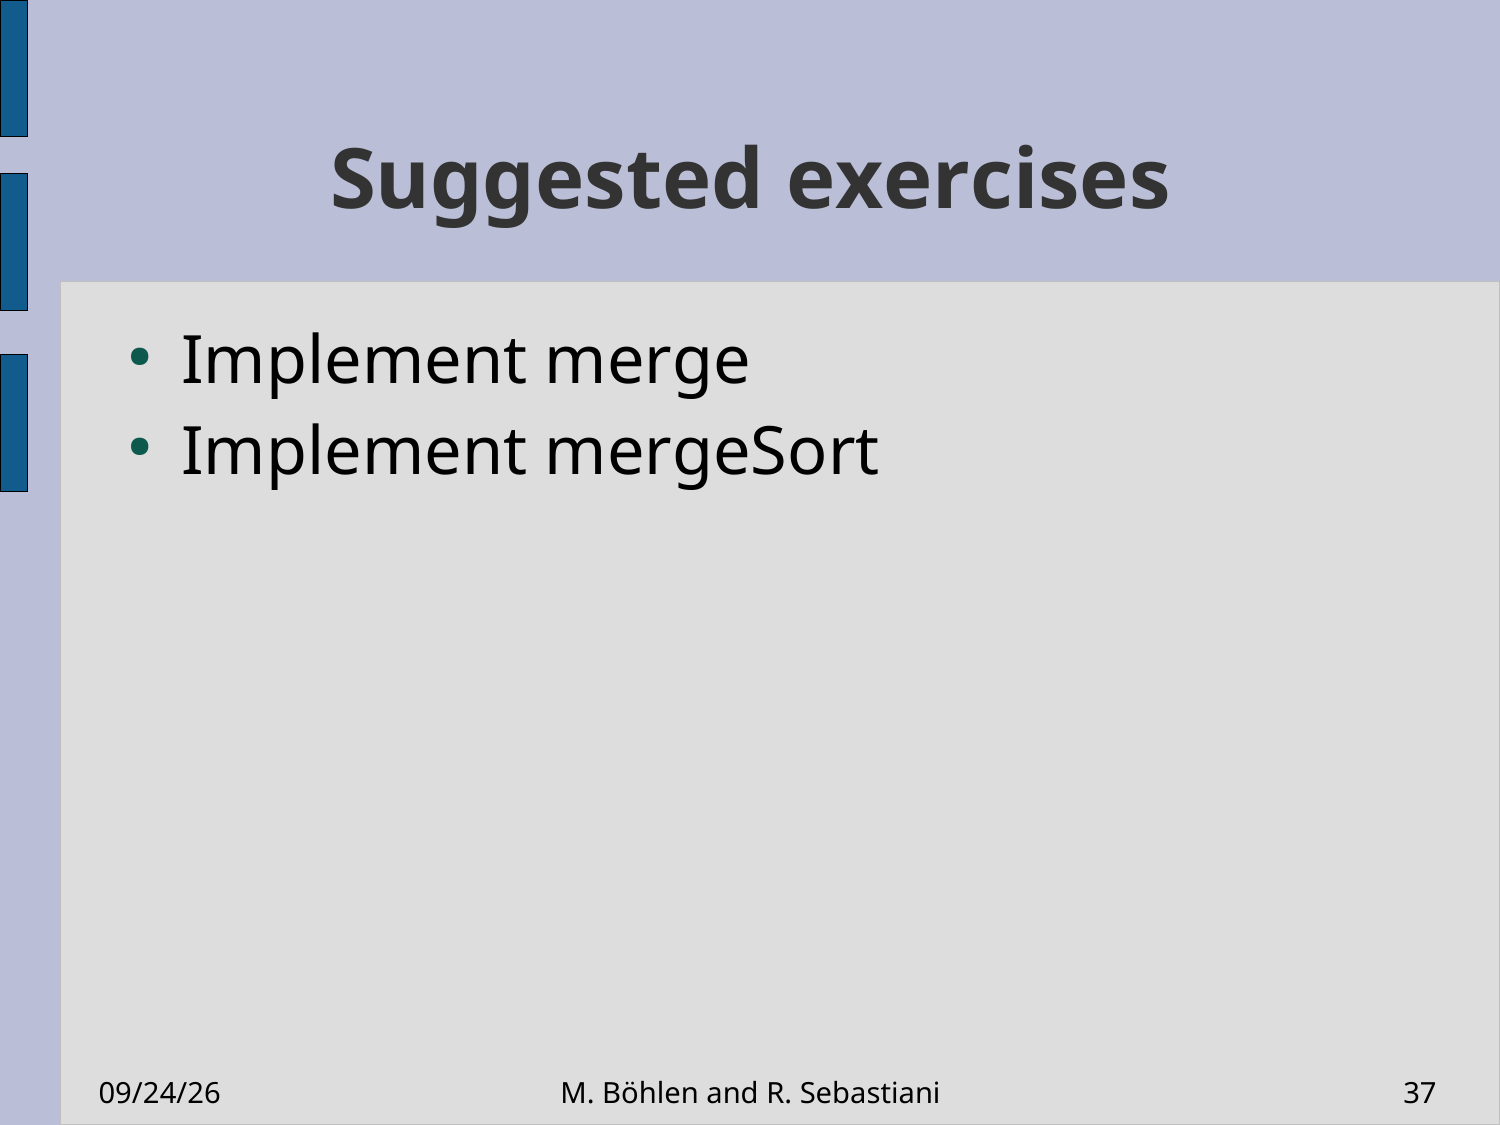

# Suggested exercises
Implement merge
Implement mergeSort
M. Böhlen and R. Sebastiani
37